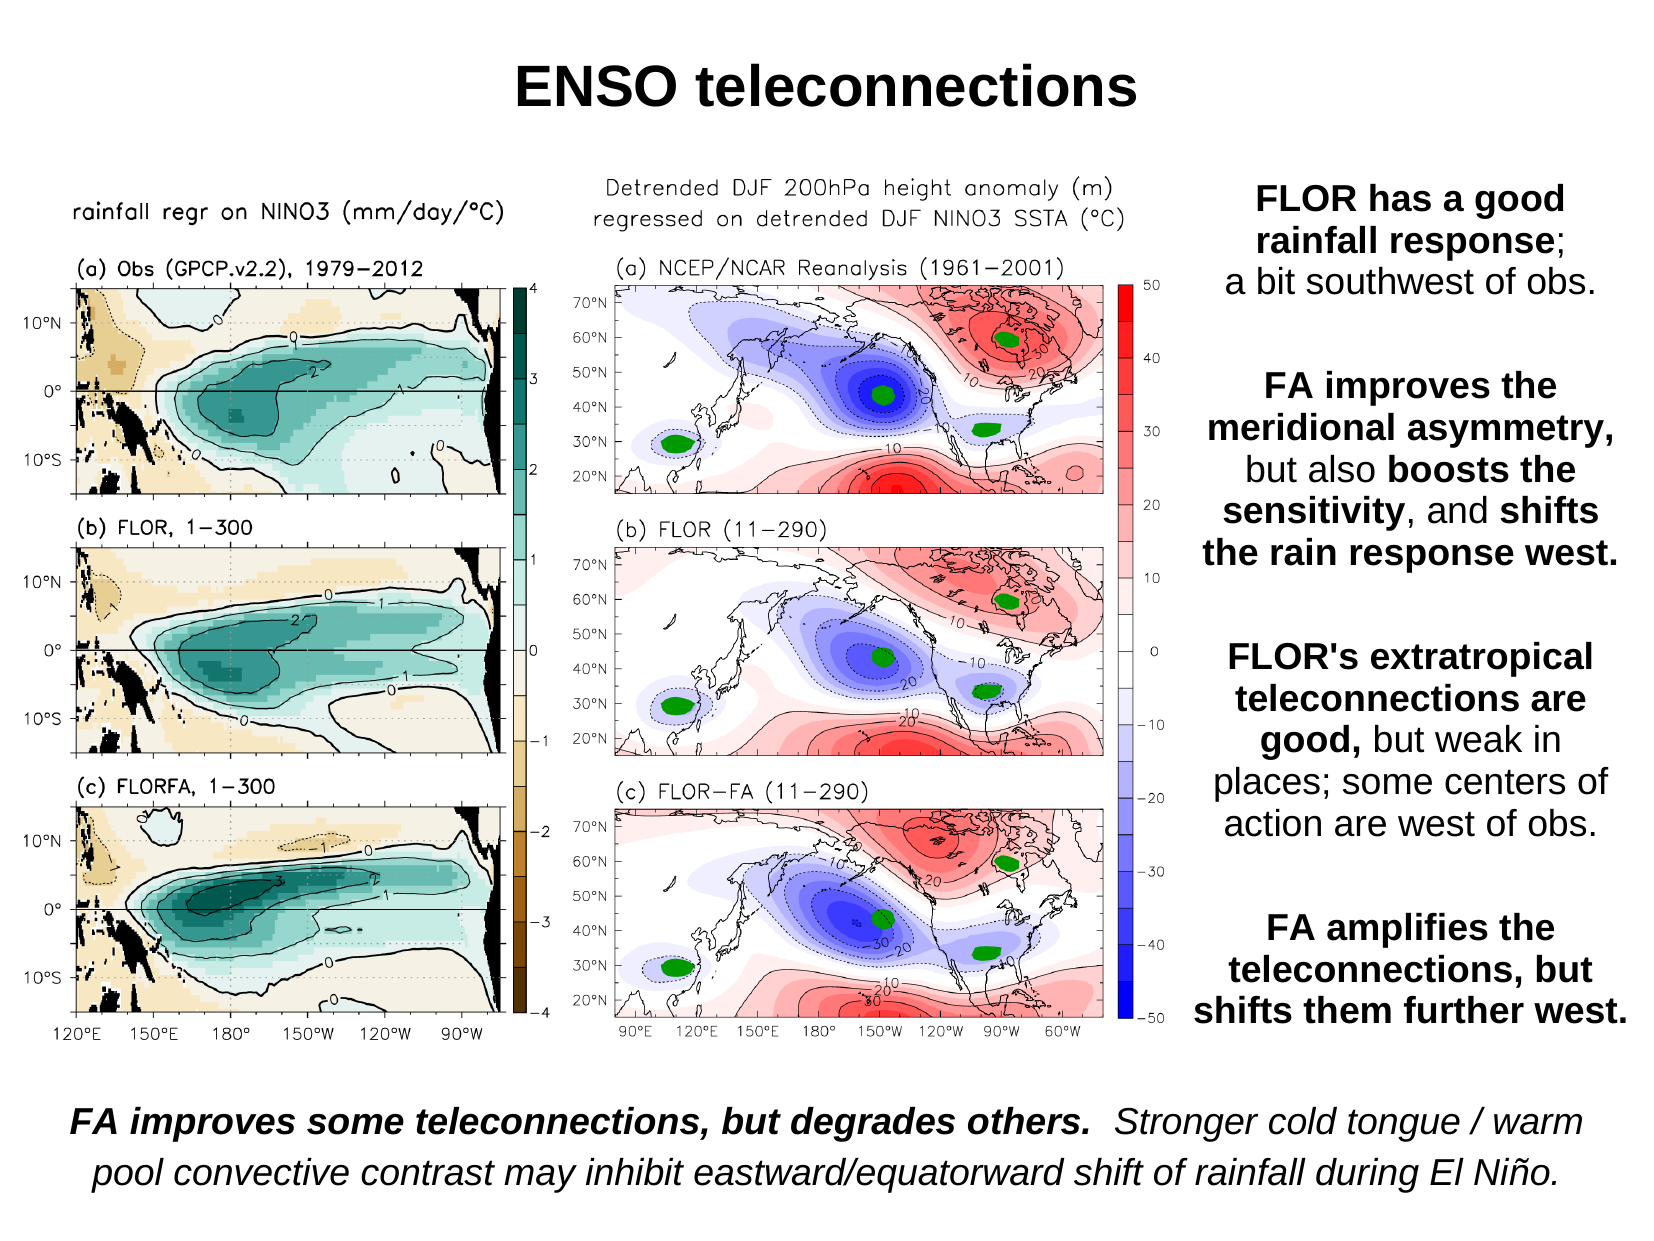

ENSO teleconnections
FLOR has a good rainfall response;
a bit southwest of obs.
FA improves the meridional asymmetry, but also boosts the sensitivity, and shifts the rain response west.
FLOR's extratropical teleconnections are good, but weak in places; some centers of action are west of obs.
FA amplifies the teleconnections, but shifts them further west.
FA improves some teleconnections, but degrades others. Stronger cold tongue / warm pool convective contrast may inhibit eastward/equatorward shift of rainfall during El Niño.